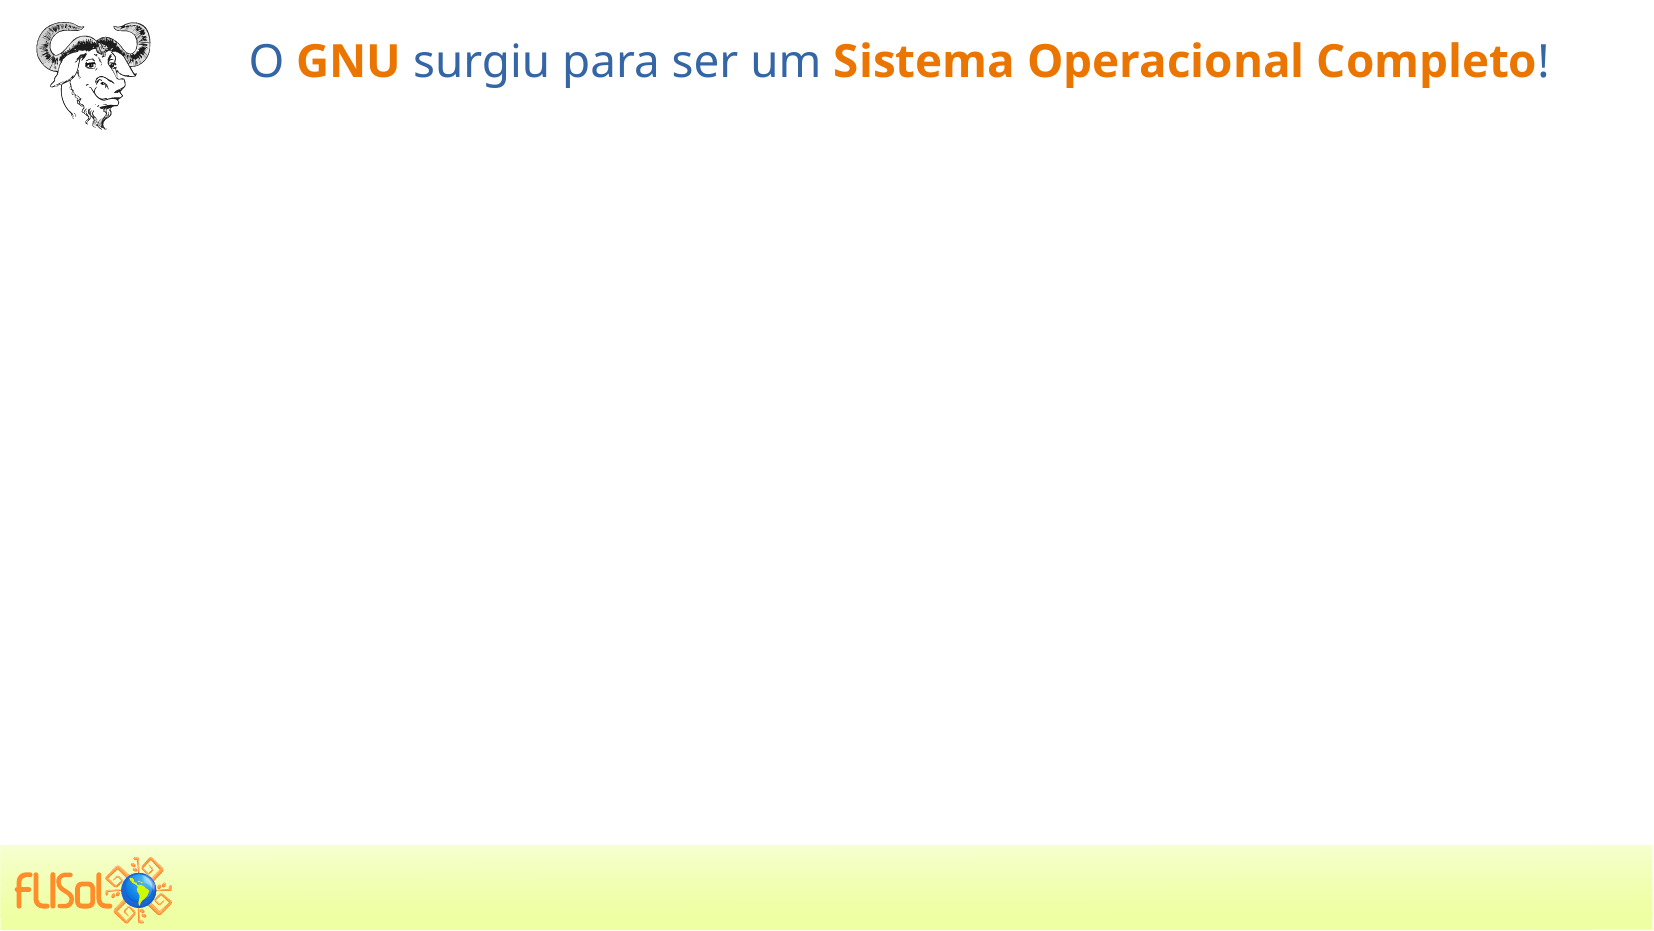

O GNU surgiu para ser um Sistema Operacional Completo!